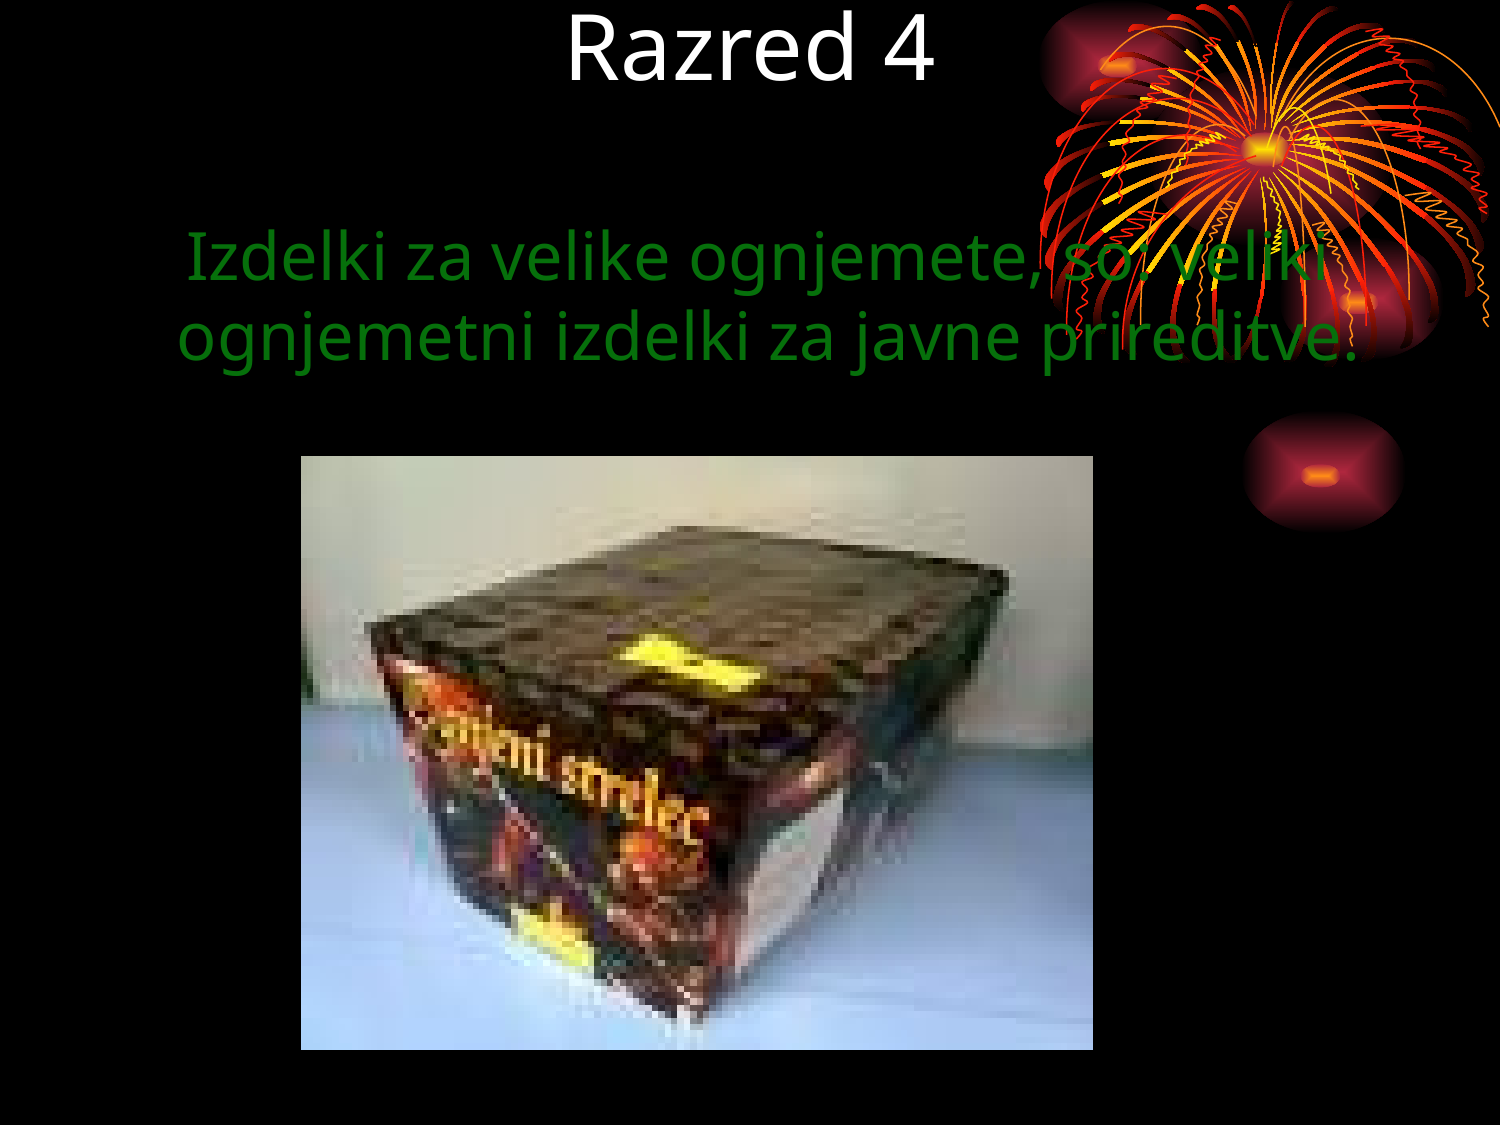

# Razred 4
 Izdelki za velike ognjemete, so: veliki ognjemetni izdelki za javne prireditve.